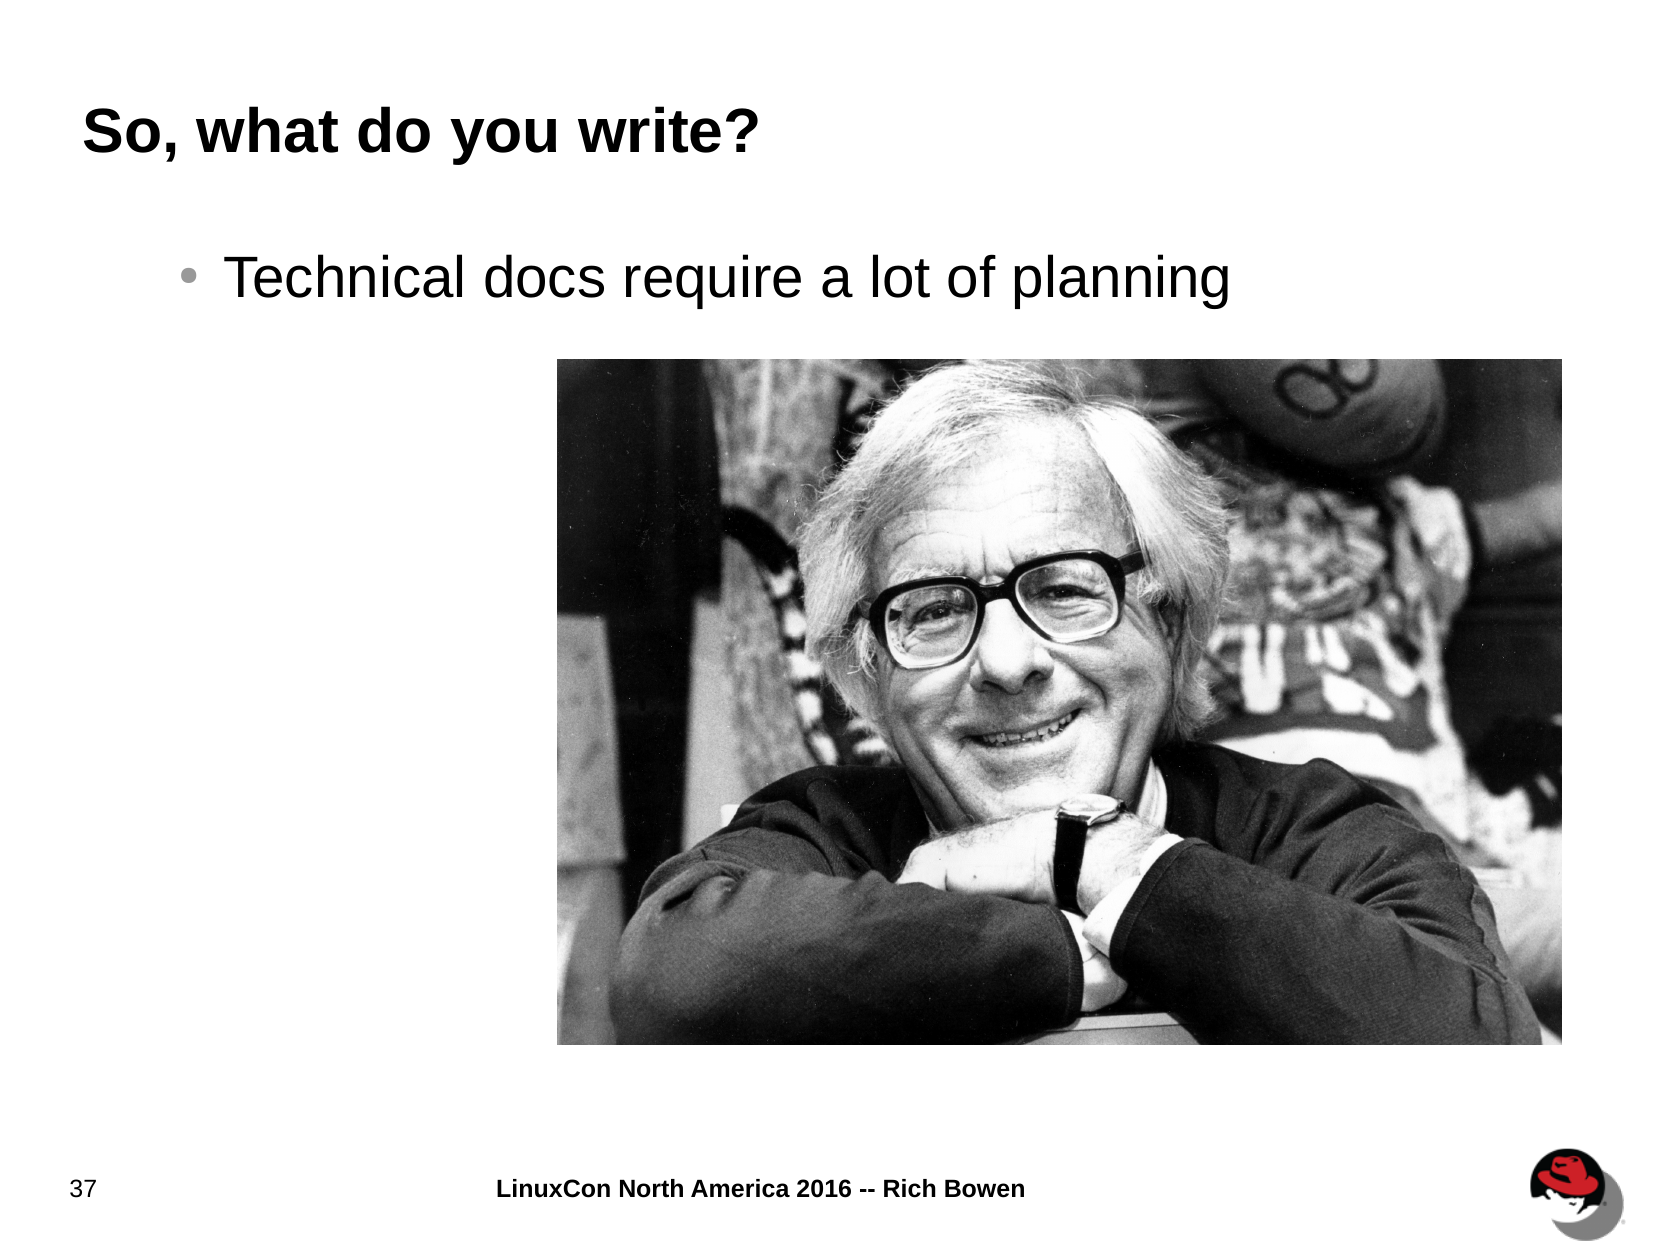

# So, what do you write?
Technical docs require a lot of planning